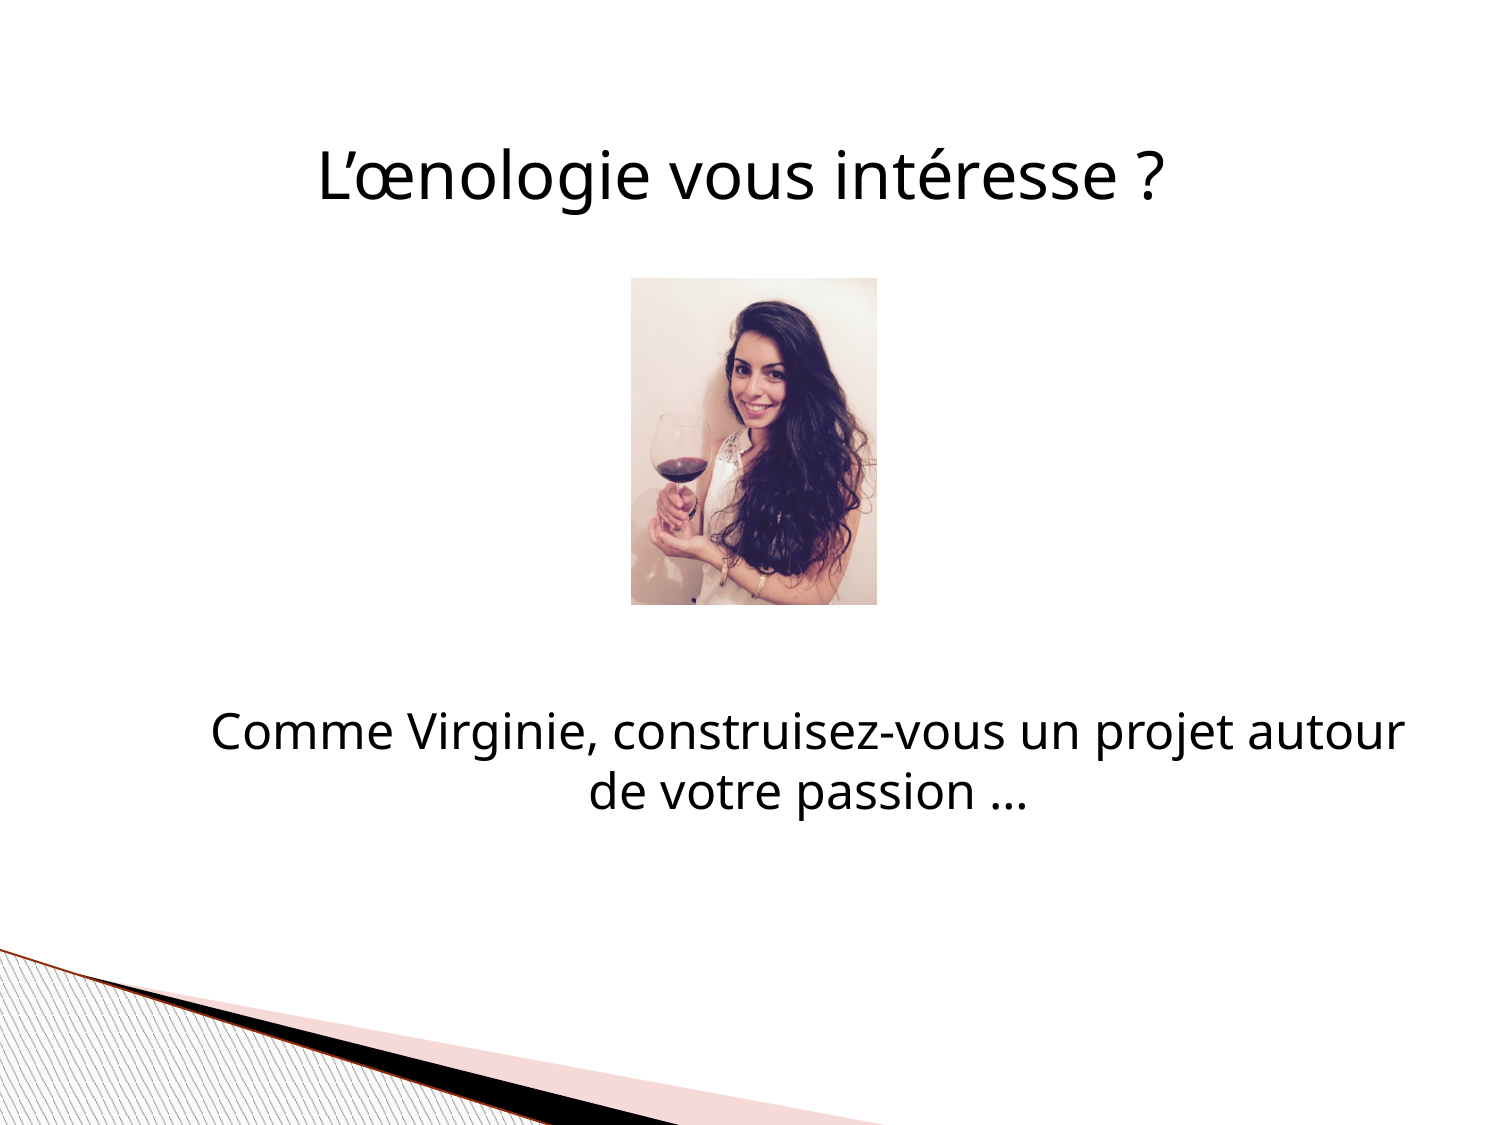

L’œnologie vous intéresse ?
Comme Virginie, construisez-vous un projet autour de votre passion …